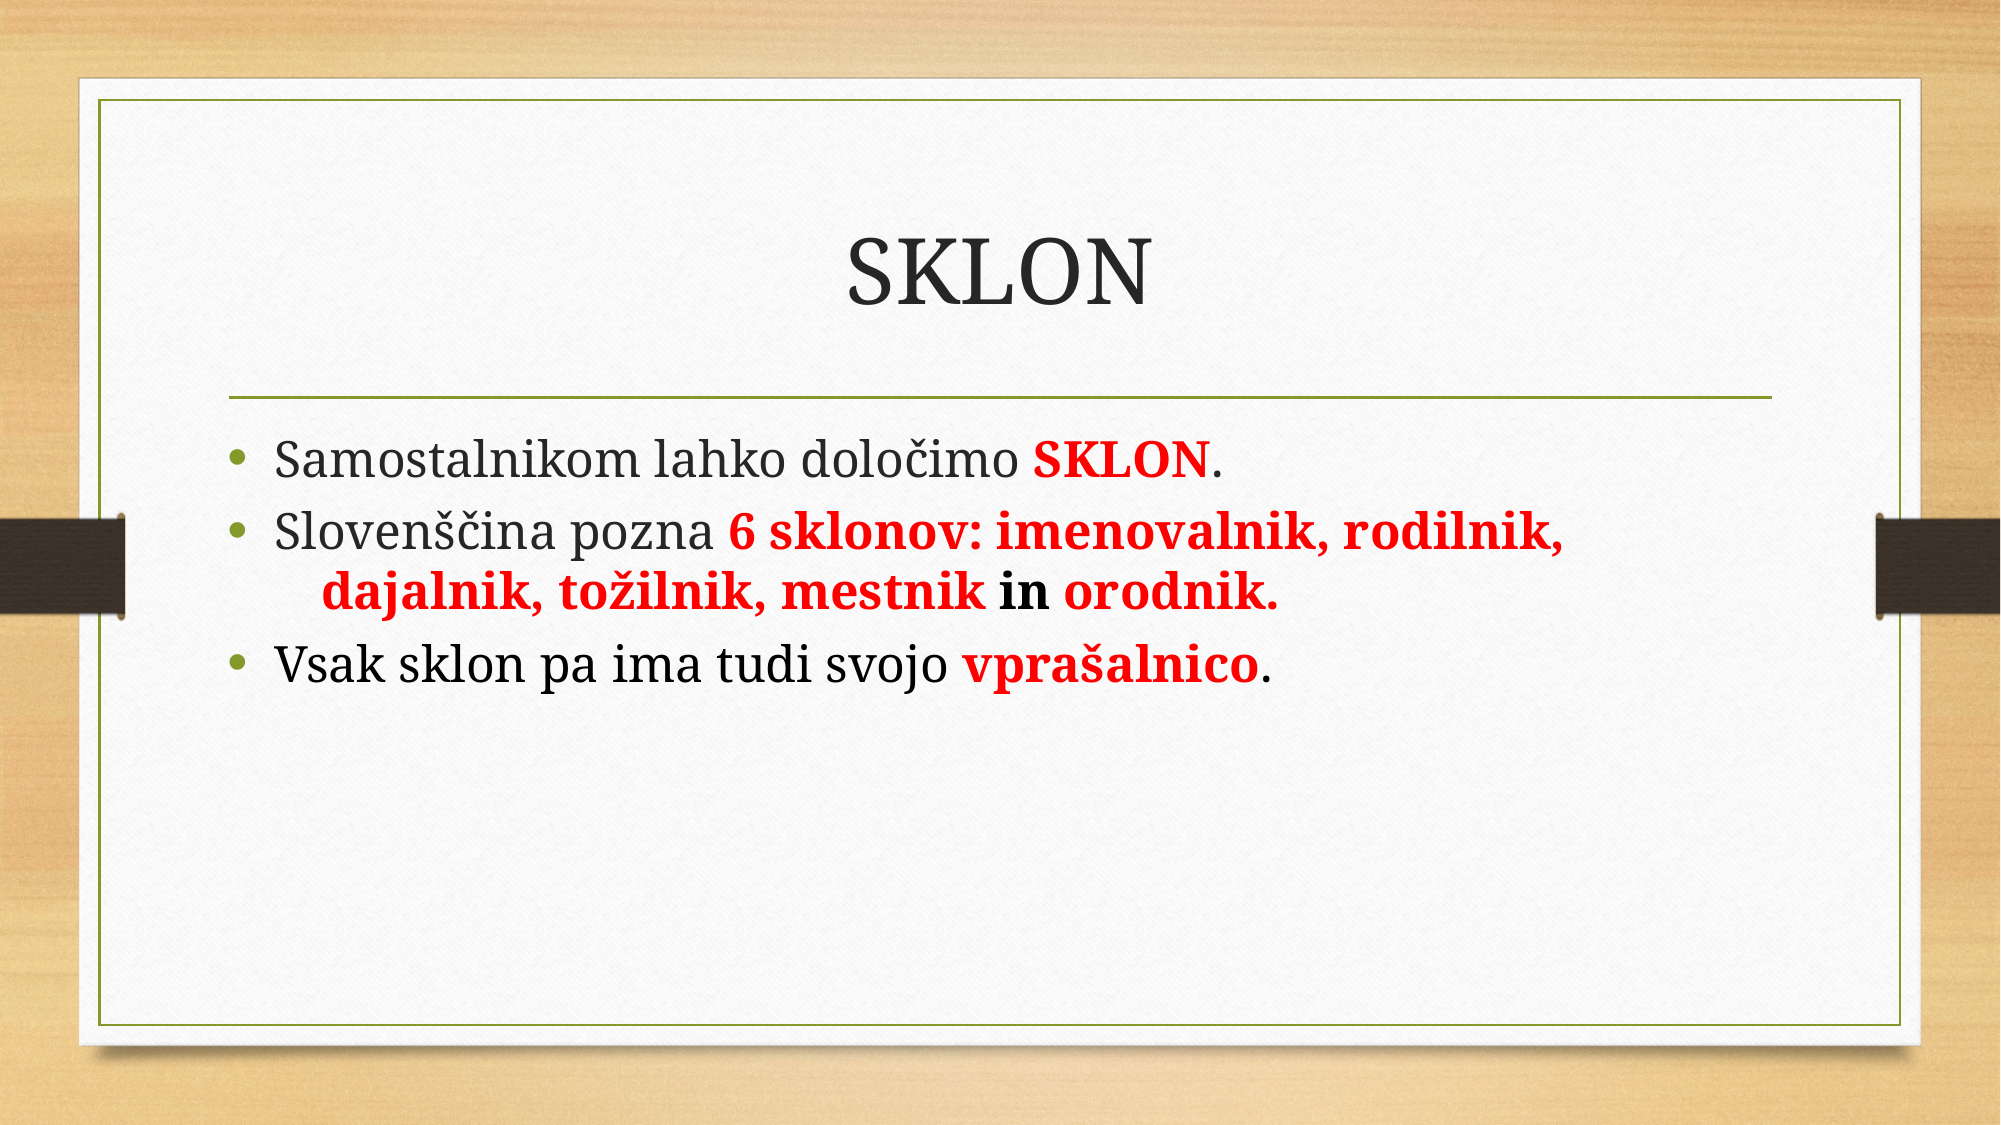

# SKLON
Samostalnikom lahko določimo SKLON.
Slovenščina pozna 6 sklonov: imenovalnik, rodilnik, dajalnik, tožilnik, mestnik in orodnik.
Vsak sklon pa ima tudi svojo vprašalnico.